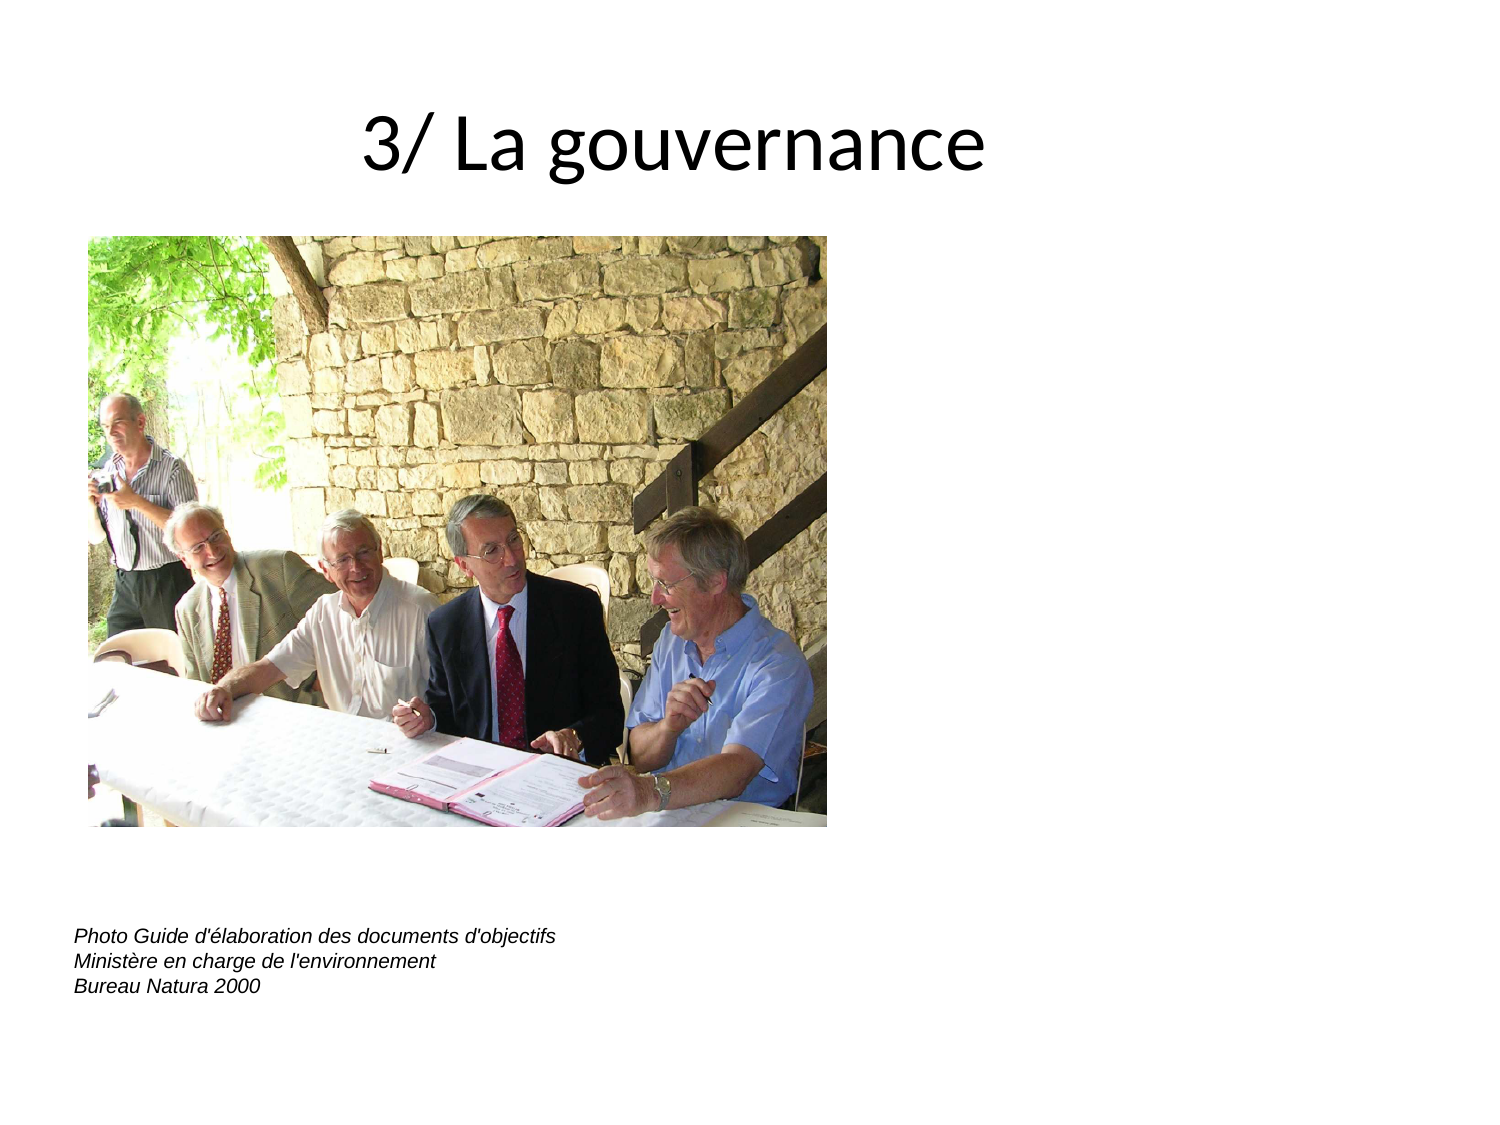

# 3/ La gouvernance
Photo Guide d'élaboration des documents d'objectifs
Ministère en charge de l'environnement
Bureau Natura 2000